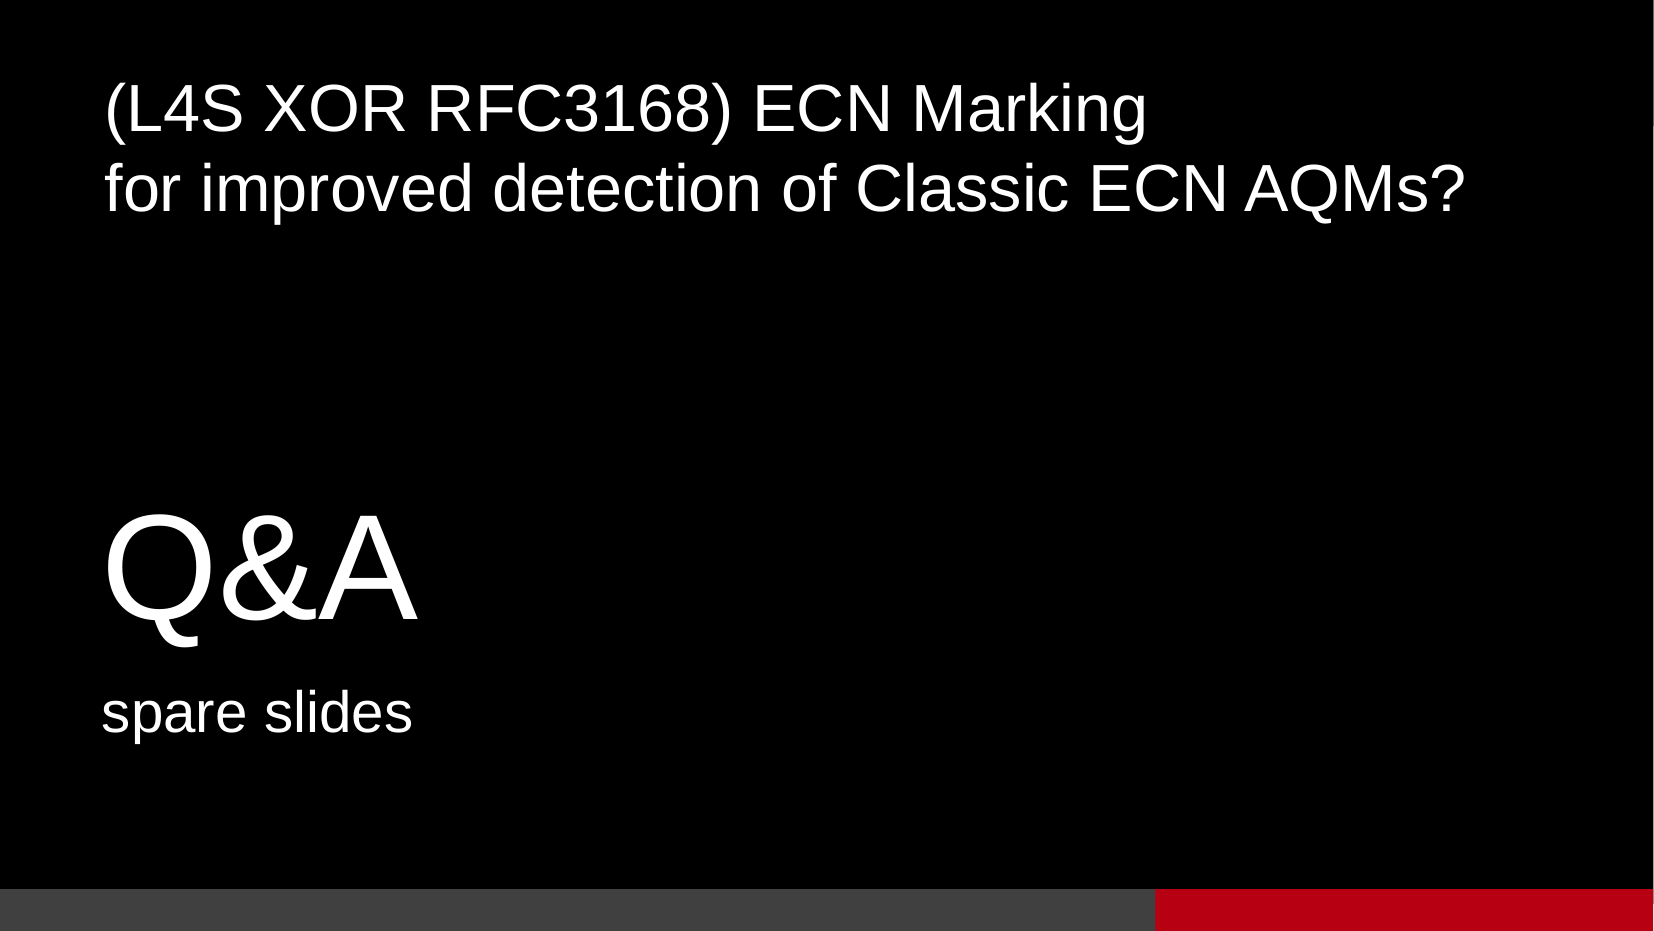

(L4S XOR RFC3168) ECN Marking
for improved detection of Classic ECN AQMs?
Q&A
spare slides